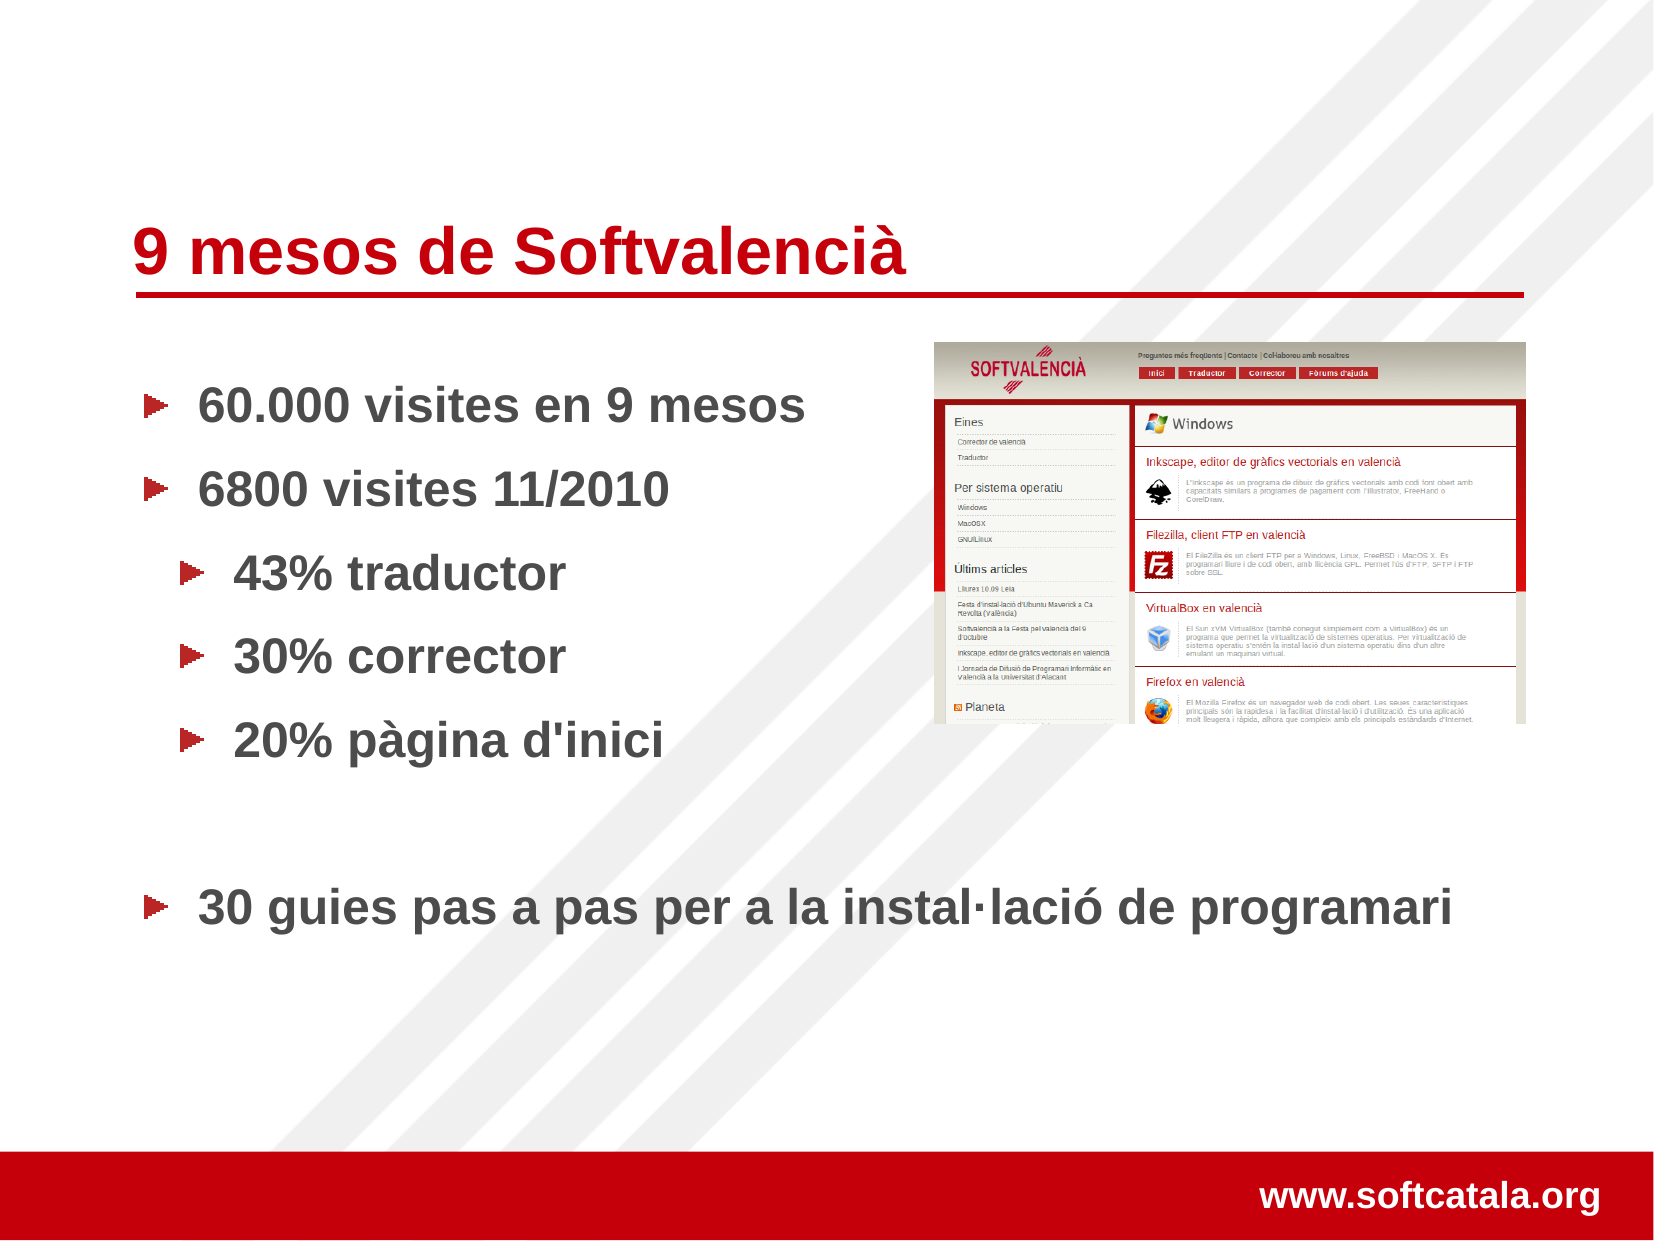

9 mesos de Softvalencià
60.000 visites en 9 mesos
6800 visites 11/2010
43% traductor
30% corrector
20% pàgina d'inici
30 guies pas a pas per a la instal·lació de programari
 www.softcatala.org